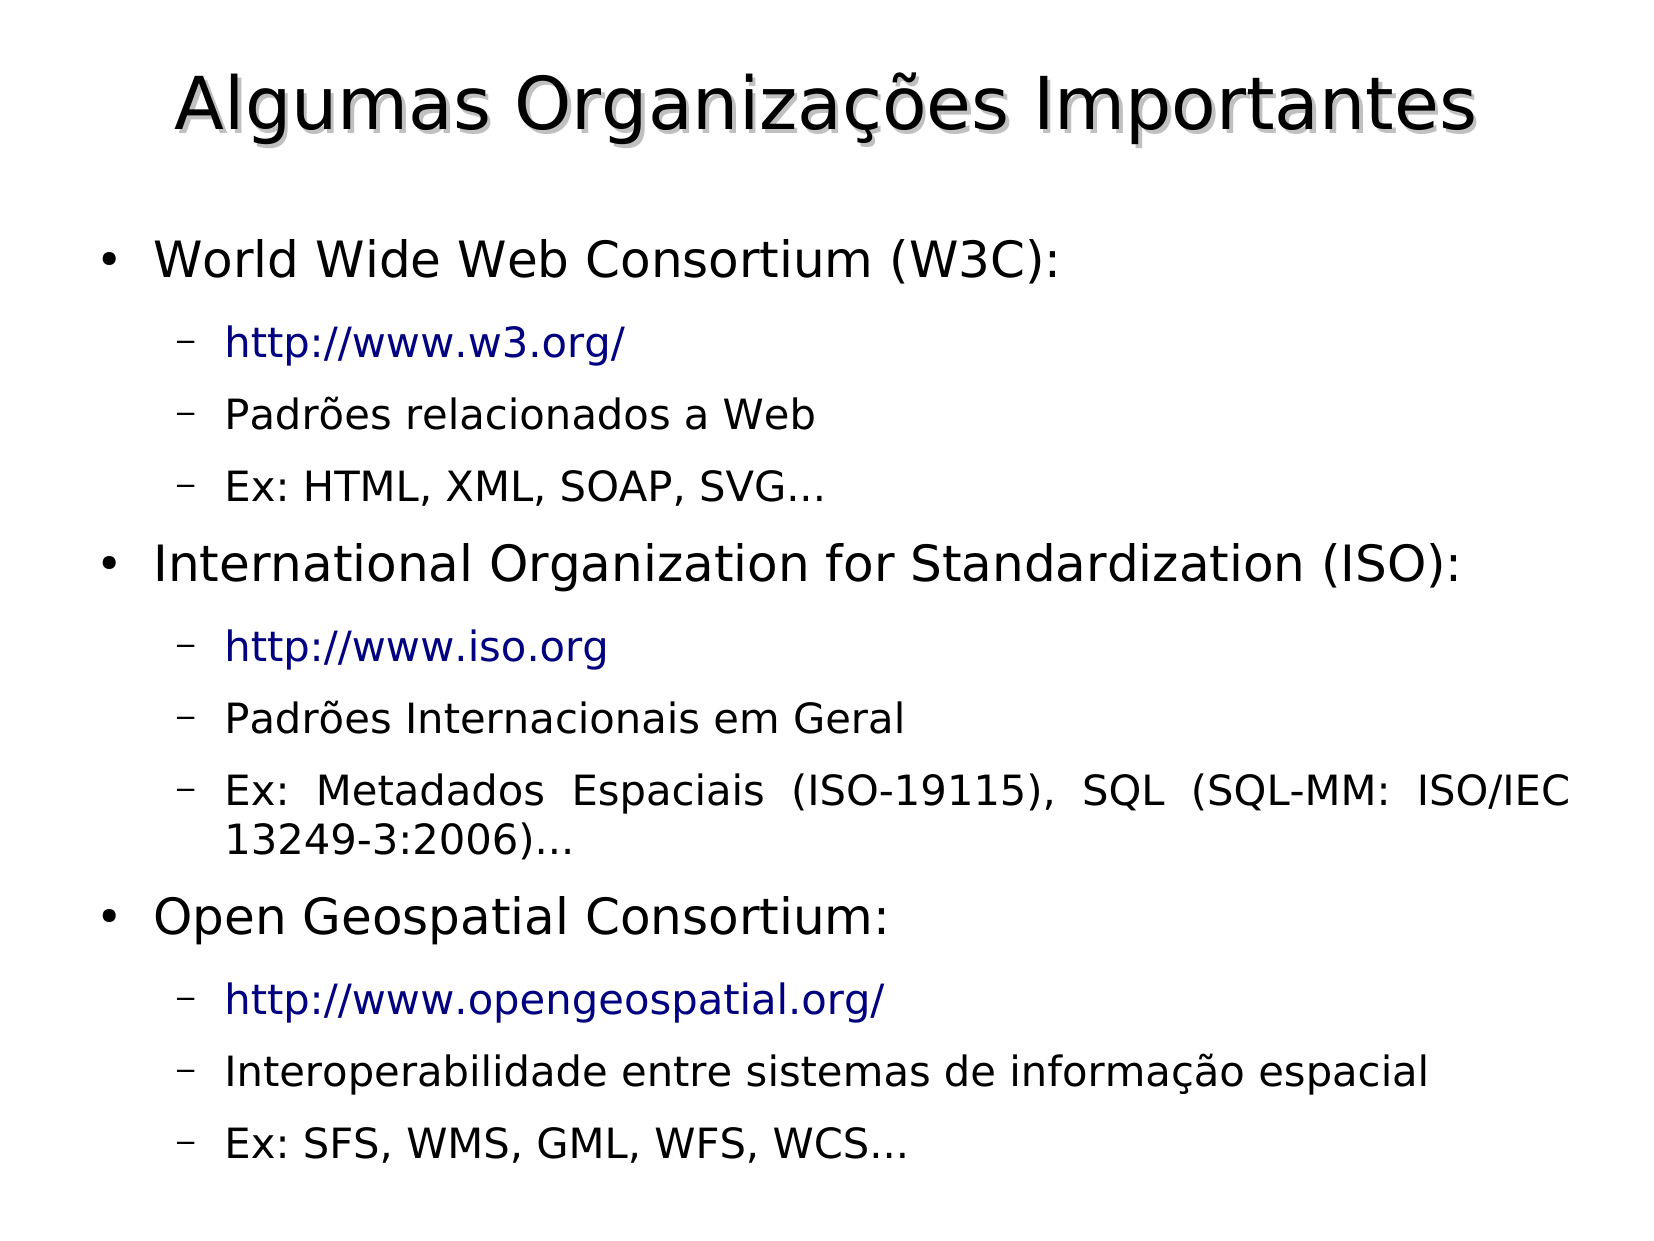

# Algumas Organizações Importantes
World Wide Web Consortium (W3C):
http://www.w3.org/
Padrões relacionados a Web
Ex: HTML, XML, SOAP, SVG...
International Organization for Standardization (ISO):
http://www.iso.org
Padrões Internacionais em Geral
Ex: Metadados Espaciais (ISO-19115), SQL (SQL-MM: ISO/IEC 13249-3:2006)...
Open Geospatial Consortium:
http://www.opengeospatial.org/
Interoperabilidade entre sistemas de informação espacial
Ex: SFS, WMS, GML, WFS, WCS...